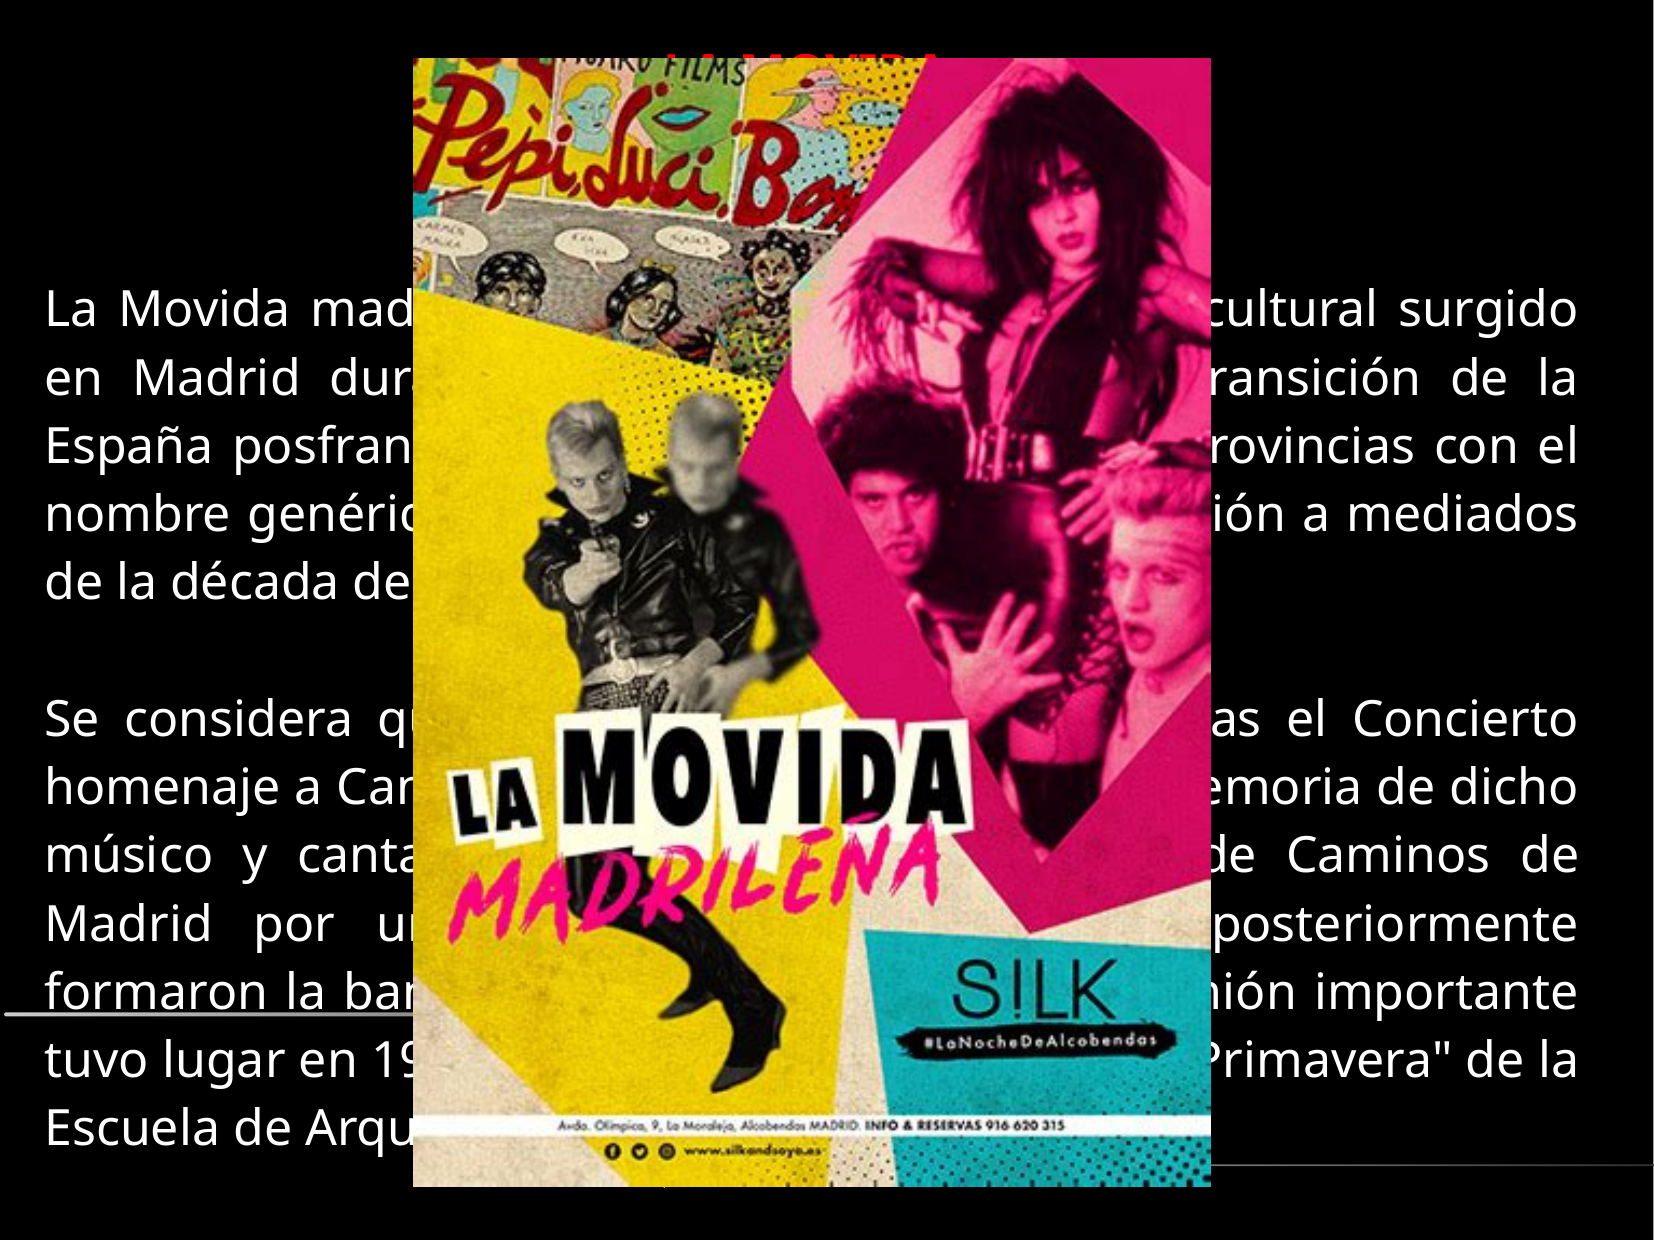

La Movida
O movida madrileña
La Movida madrileña fue un movimiento contracultural surgido en Madrid durante los primeros años de la Transición de la España posfranquista, que se extendió a otras provincias con el nombre genérico de la Movida, hasta su finalización a mediados de la década de 1980.
Se considera que el movimiento se precipitó tras el Concierto homenaje a Canito el 9 de febrero de 1980, en memoria de dicho músico y cantante,​ promovido en la Escuela de Caminos de Madrid por un grupo de estudiantes que posteriormente formaron la banda Los Secretos. La primera reunión importante tuvo lugar en 1981 con motivo del "Concierto de Primavera" de la Escuela de Arquitectura.